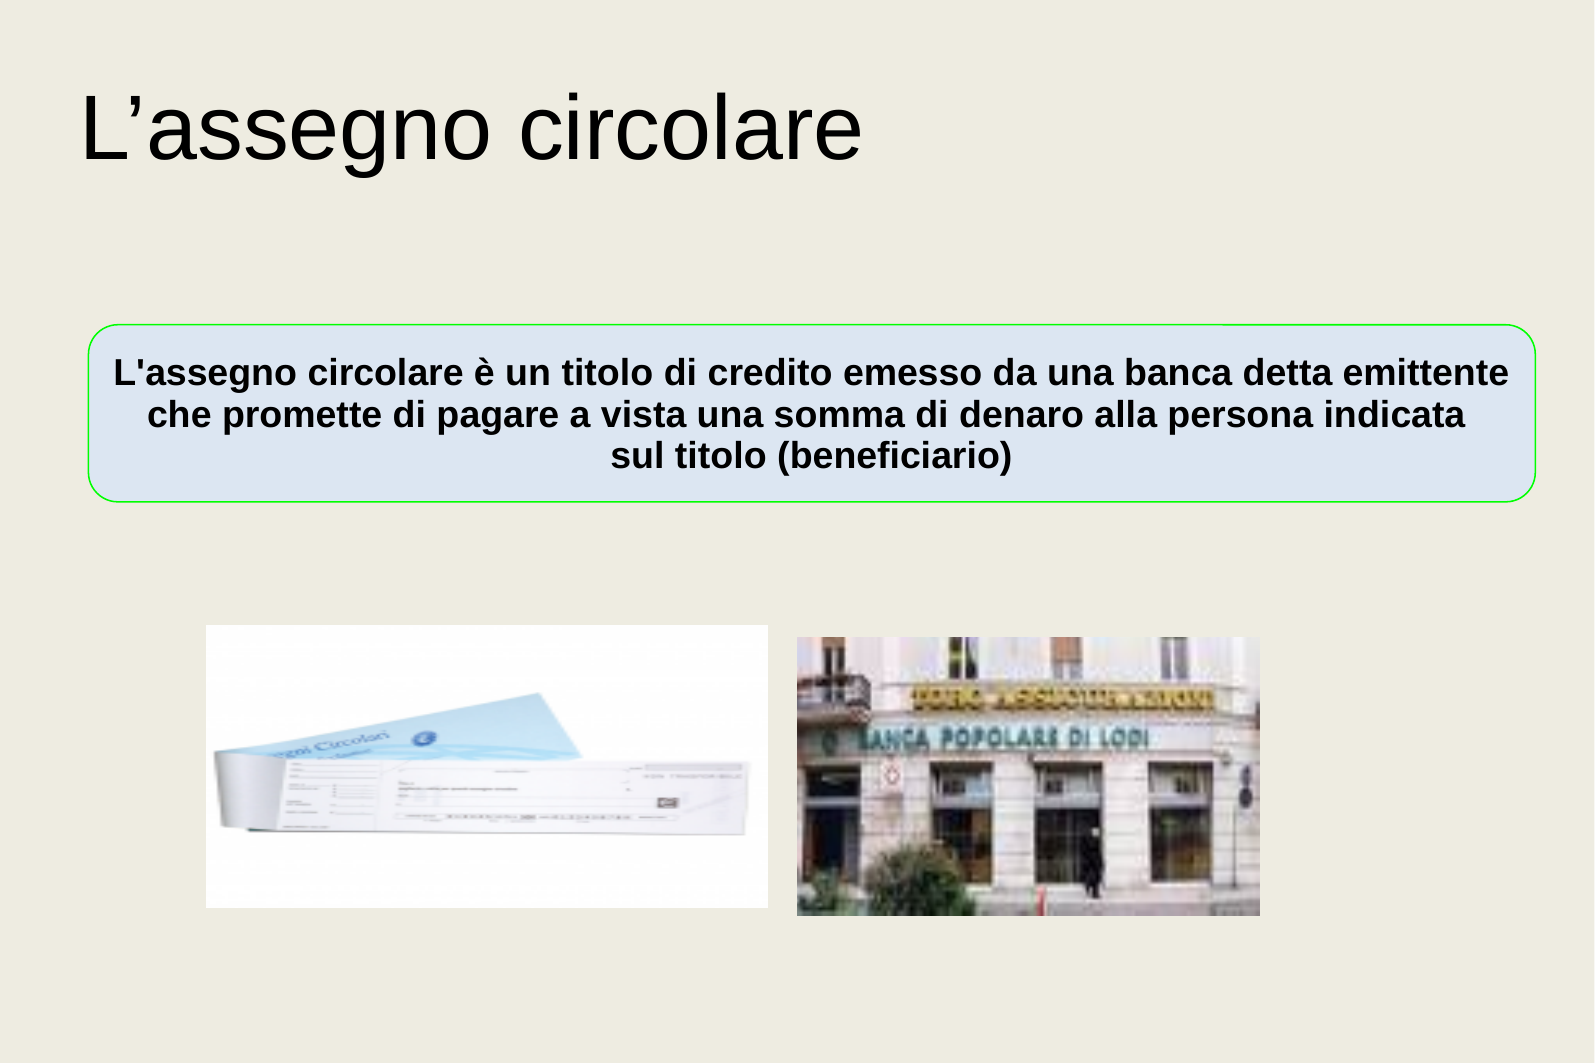

# L’assegno circolare
L'assegno circolare è un titolo di credito emesso da una banca detta emittente
che promette di pagare a vista una somma di denaro alla persona indicata
sul titolo (beneficiario)